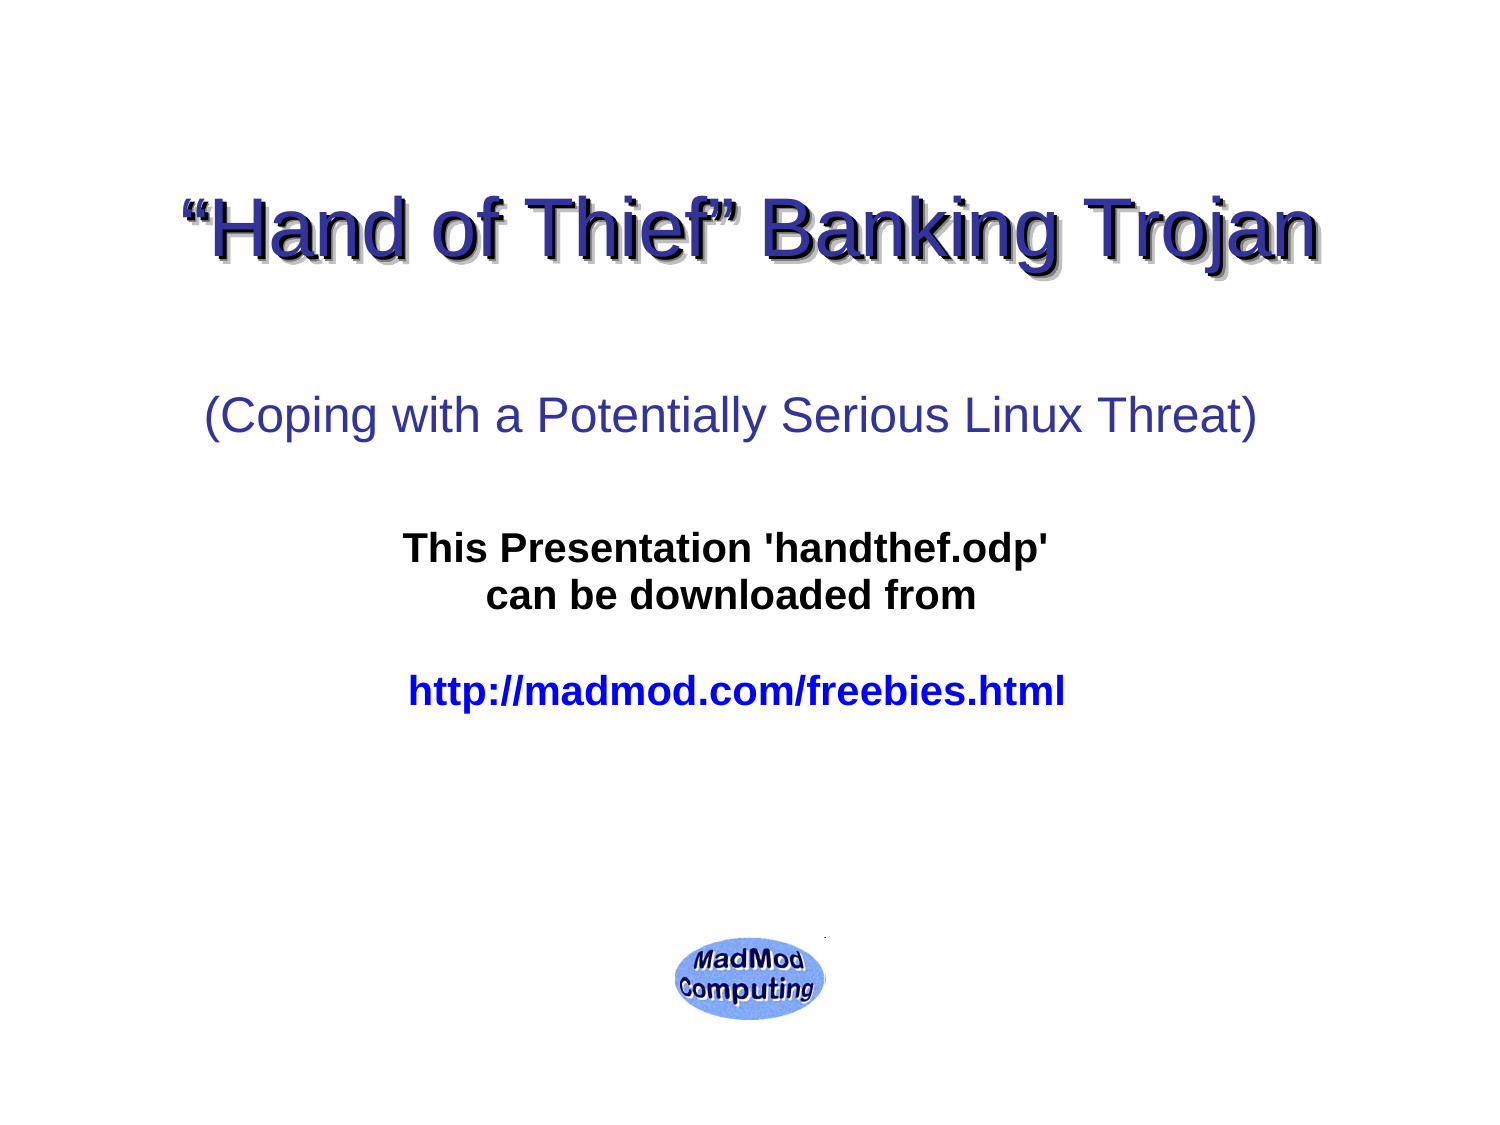

# “Hand of Thief” Banking Trojan
(Coping with a Potentially Serious Linux Threat)
This Presentation 'handthef.odp'
can be downloaded from
 http://madmod.com/freebies.html